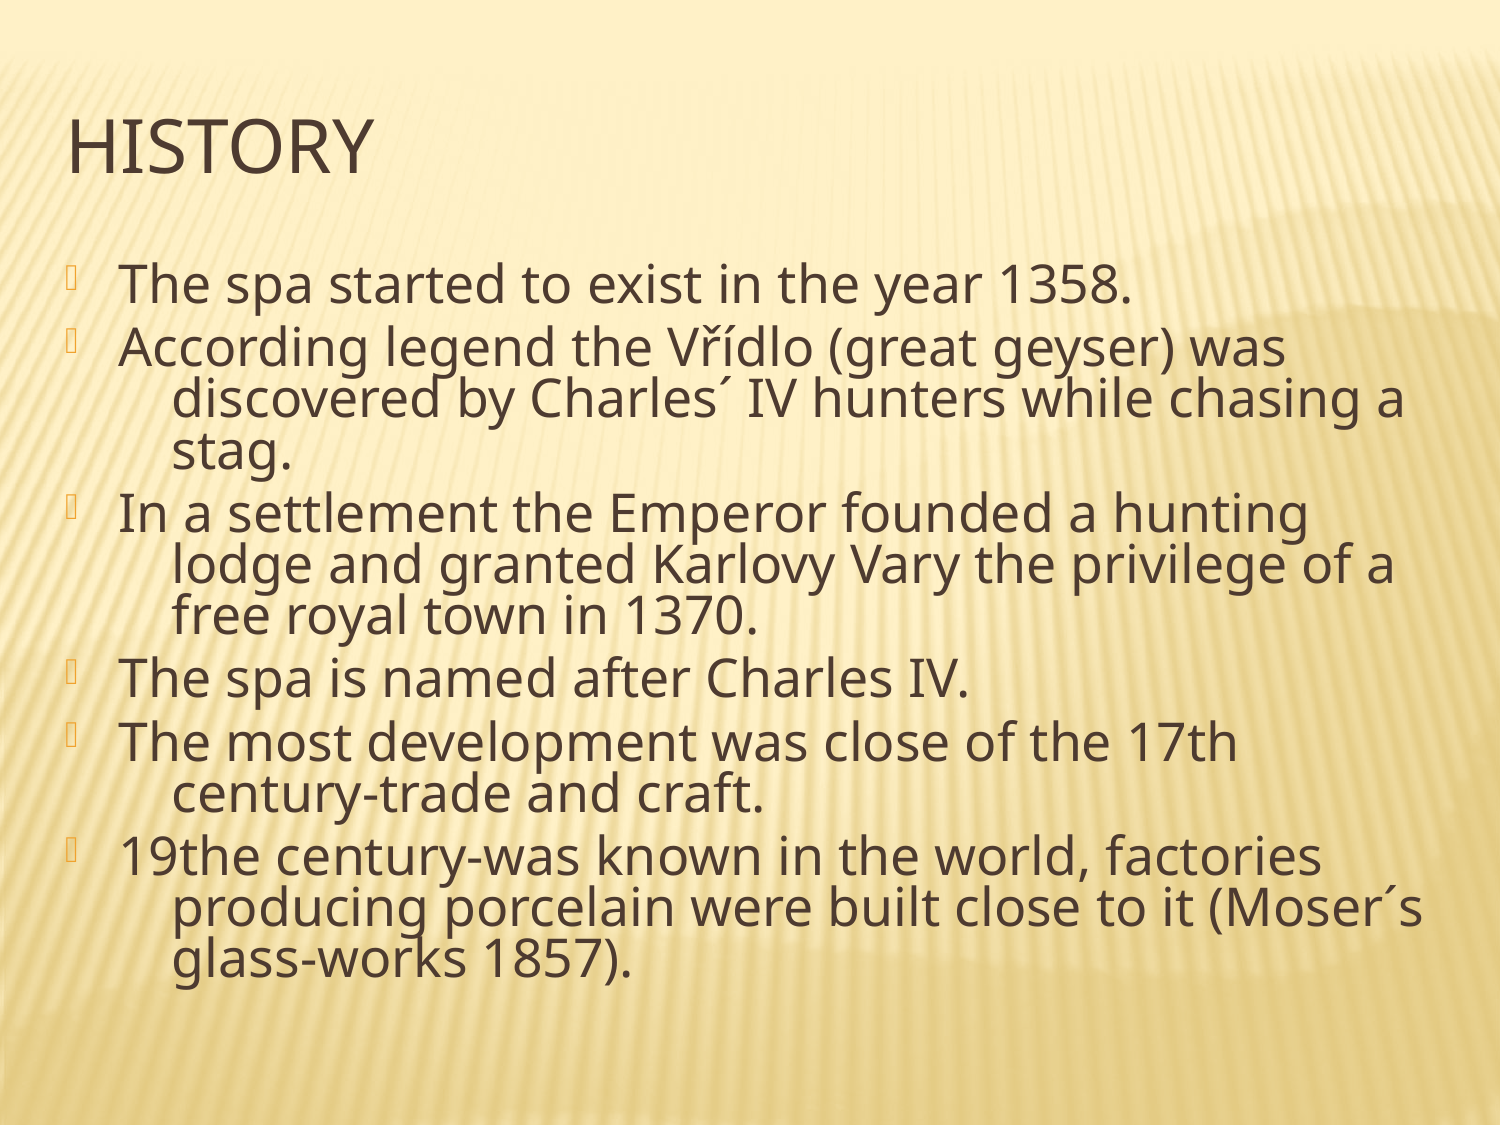

# History
The spa started to exist in the year 1358.
According legend the Vřídlo (great geyser) was discovered by Charles´ IV hunters while chasing a stag.
In a settlement the Emperor founded a hunting lodge and granted Karlovy Vary the privilege of a free royal town in 1370.
The spa is named after Charles IV.
The most development was close of the 17th century-trade and craft.
19the century-was known in the world, factories producing porcelain were built close to it (Moser´s glass-works 1857).